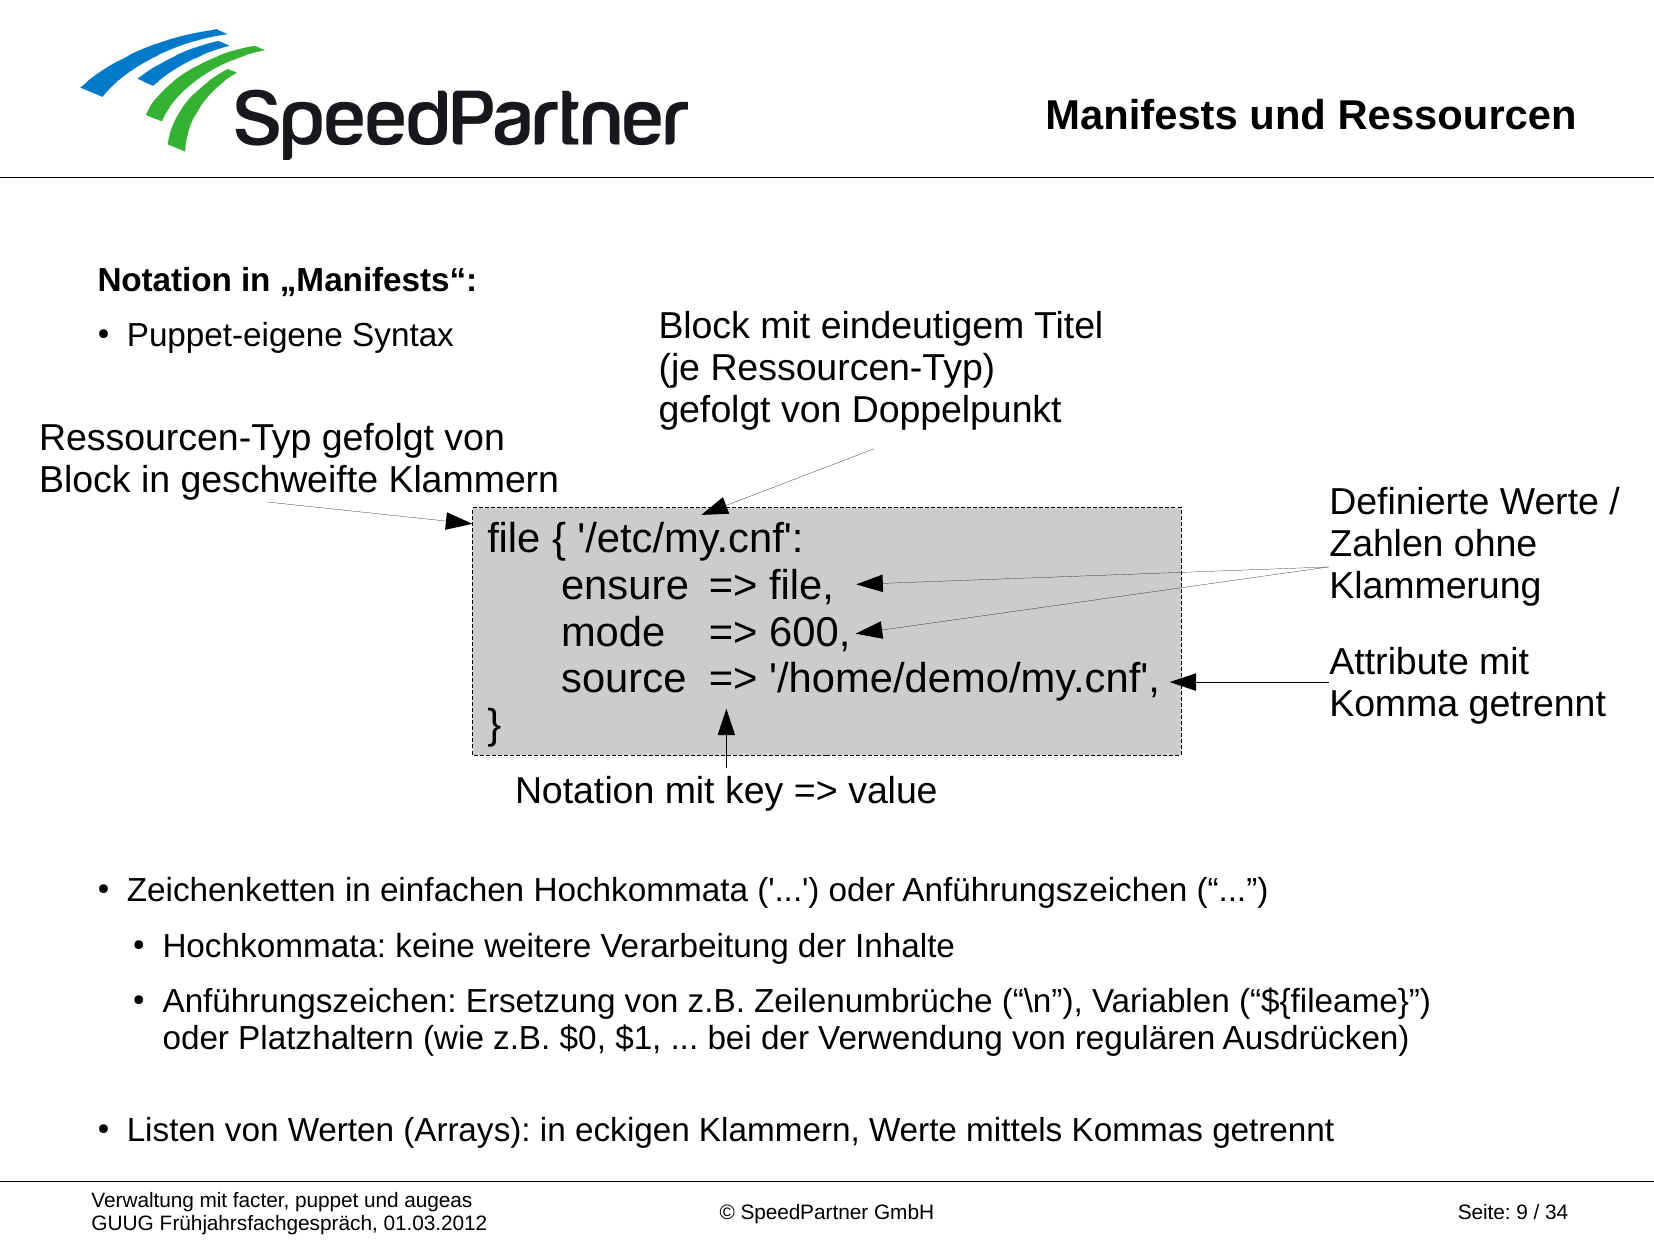

# Manifests und Ressourcen
Notation in „Manifests“:
Puppet-eigene Syntax
Zeichenketten in einfachen Hochkommata ('...') oder Anführungszeichen (“...”)
Hochkommata: keine weitere Verarbeitung der Inhalte
Anführungszeichen: Ersetzung von z.B. Zeilenumbrüche (“\n”), Variablen (“${fileame}”)
oder Platzhaltern (wie z.B. $0, $1, ... bei der Verwendung von regulären Ausdrücken)
Listen von Werten (Arrays): in eckigen Klammern, Werte mittels Kommas getrennt
Block mit eindeutigem Titel
(je Ressourcen-Typ)
gefolgt von Doppelpunkt
Ressourcen-Typ gefolgt von
Block in geschweifte Klammern
Definierte Werte /
Zahlen ohne
Klammerung
file { '/etc/my.cnf':
	ensure	=> file,
	mode	=> 600,
	source	=> '/home/demo/my.cnf',
}
Attribute mit
Komma getrennt
Notation mit key => value